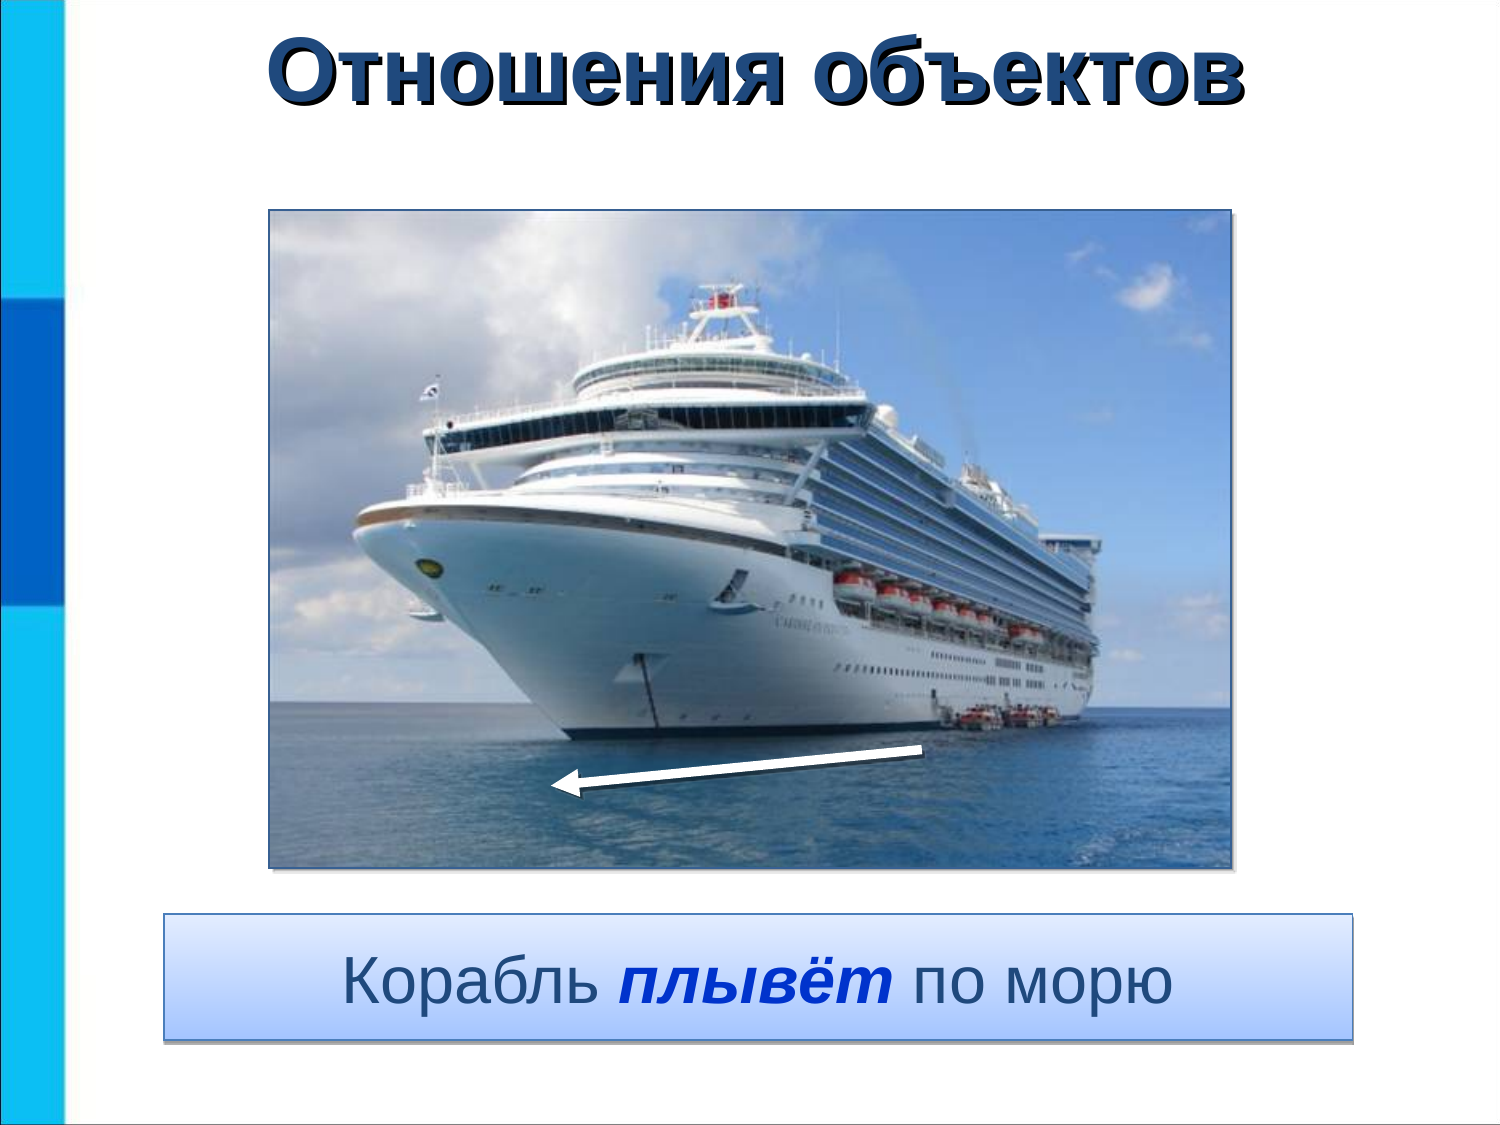

Отношения объектов
# Корабль плывёт по морю